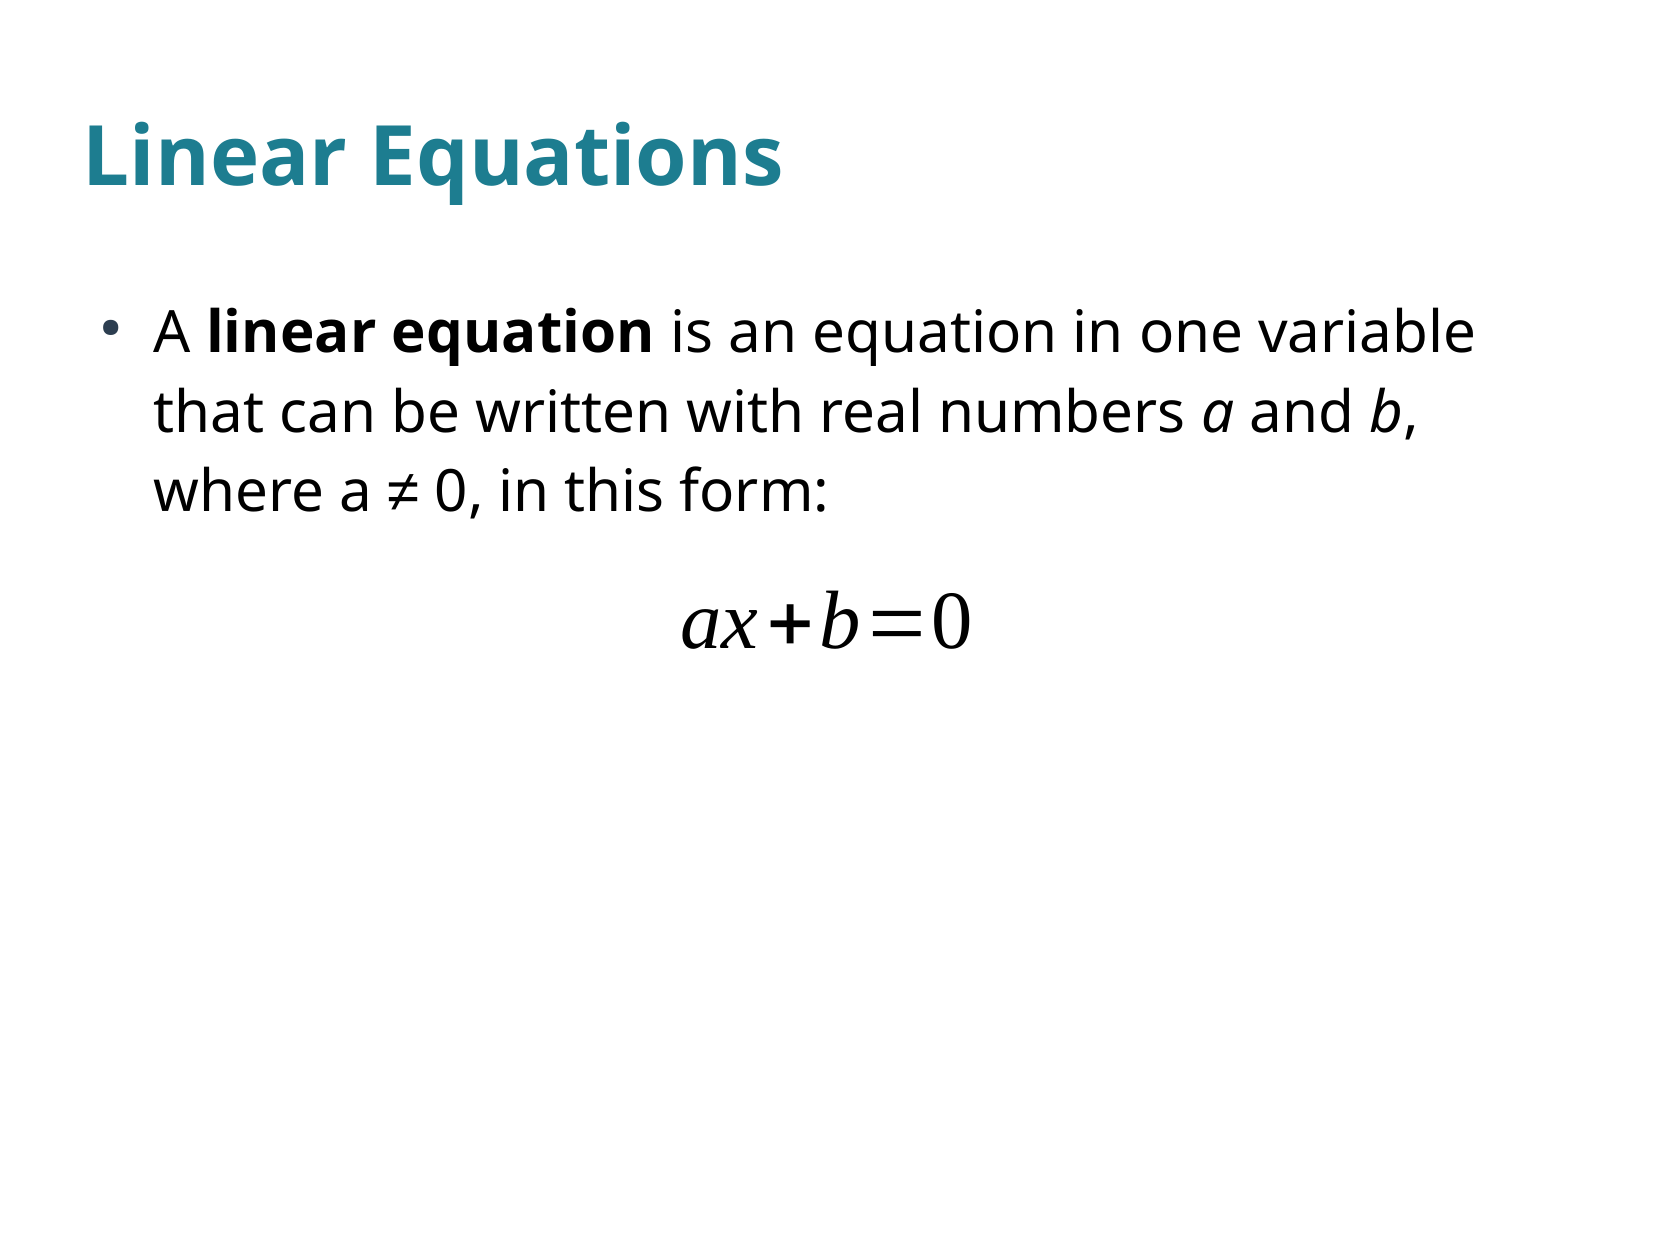

# Linear Equations
A linear equation is an equation in one variable that can be written with real numbers a and b, where a ≠ 0, in this form: